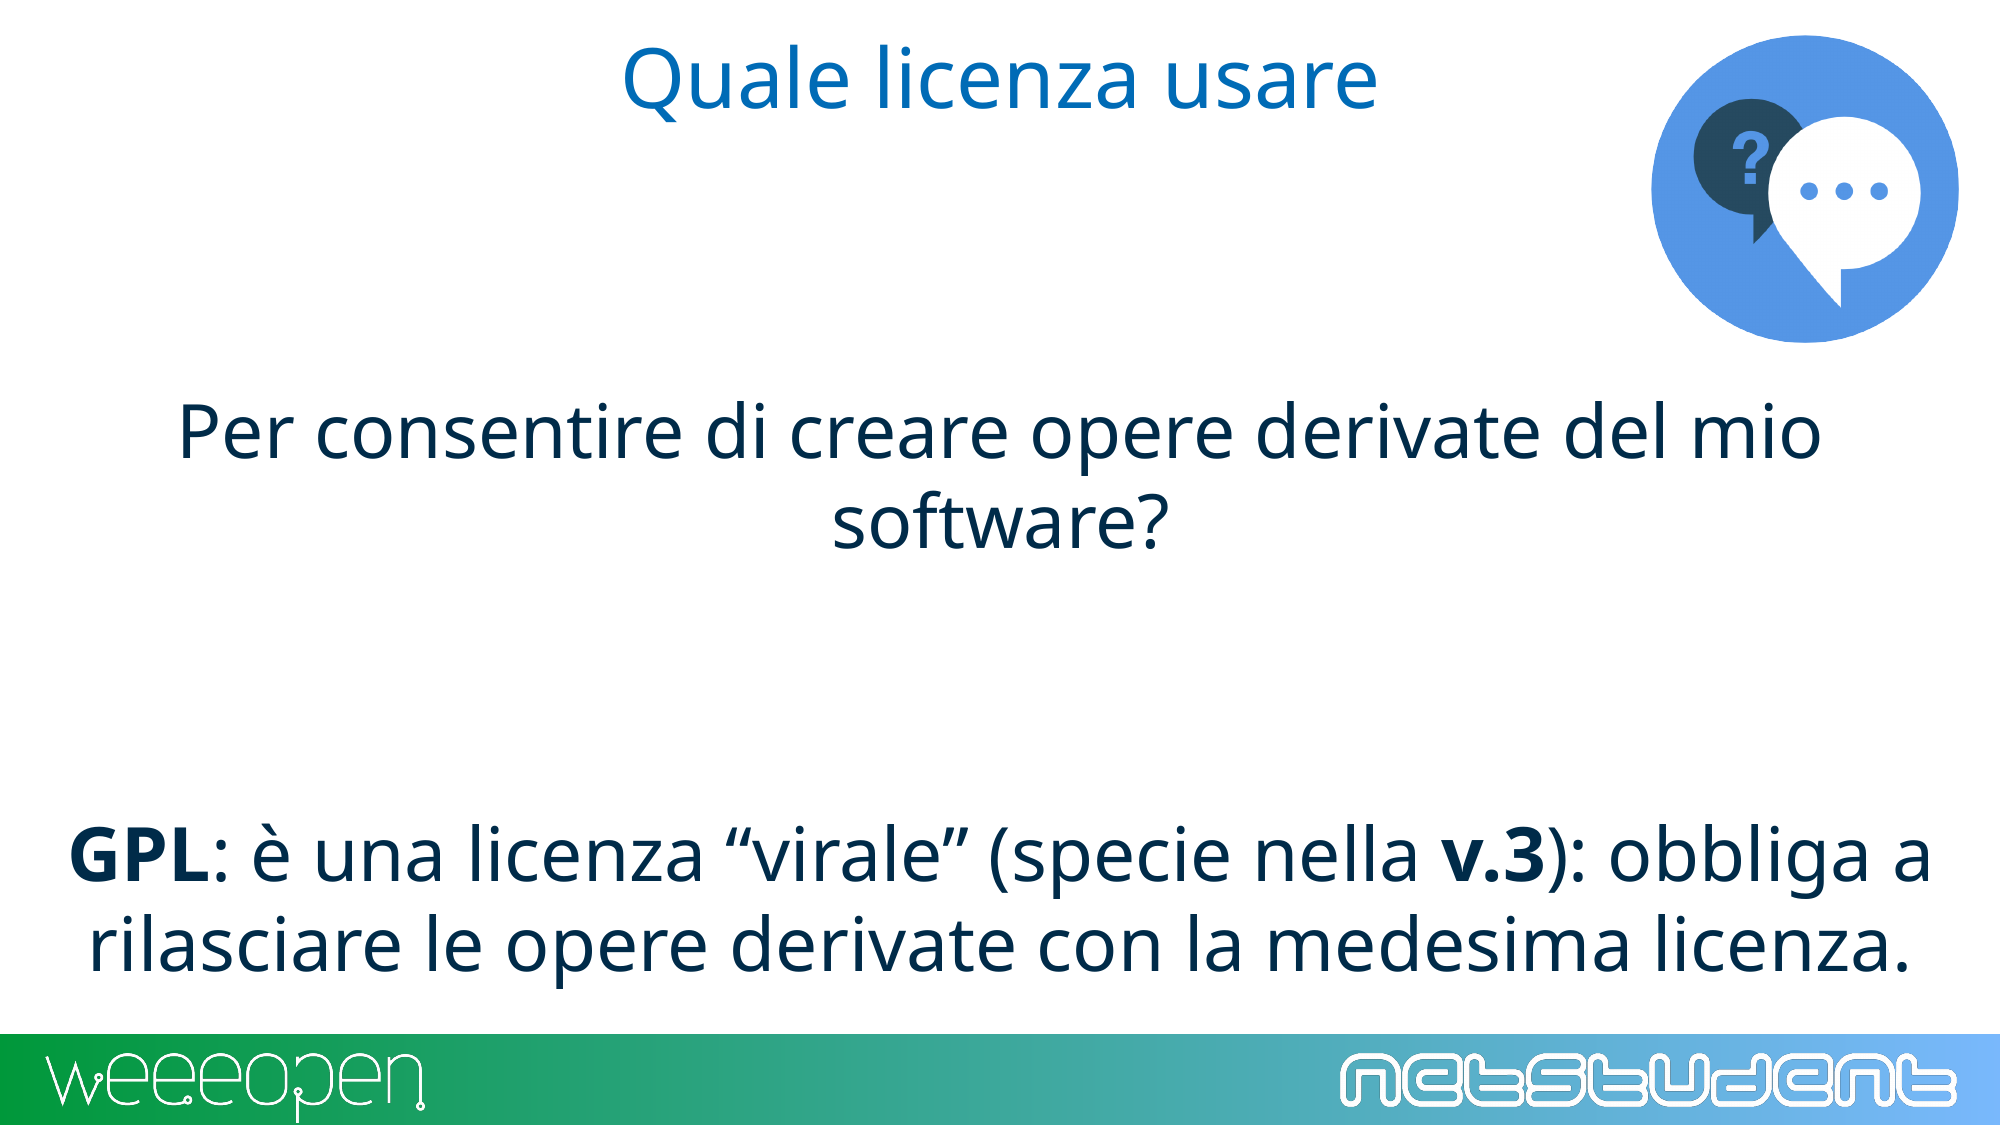

Quale licenza usare
Per consentire di creare opere derivate del mio software?
GPL: è una licenza “virale” (specie nella v.3): obbliga a rilasciare le opere derivate con la medesima licenza.